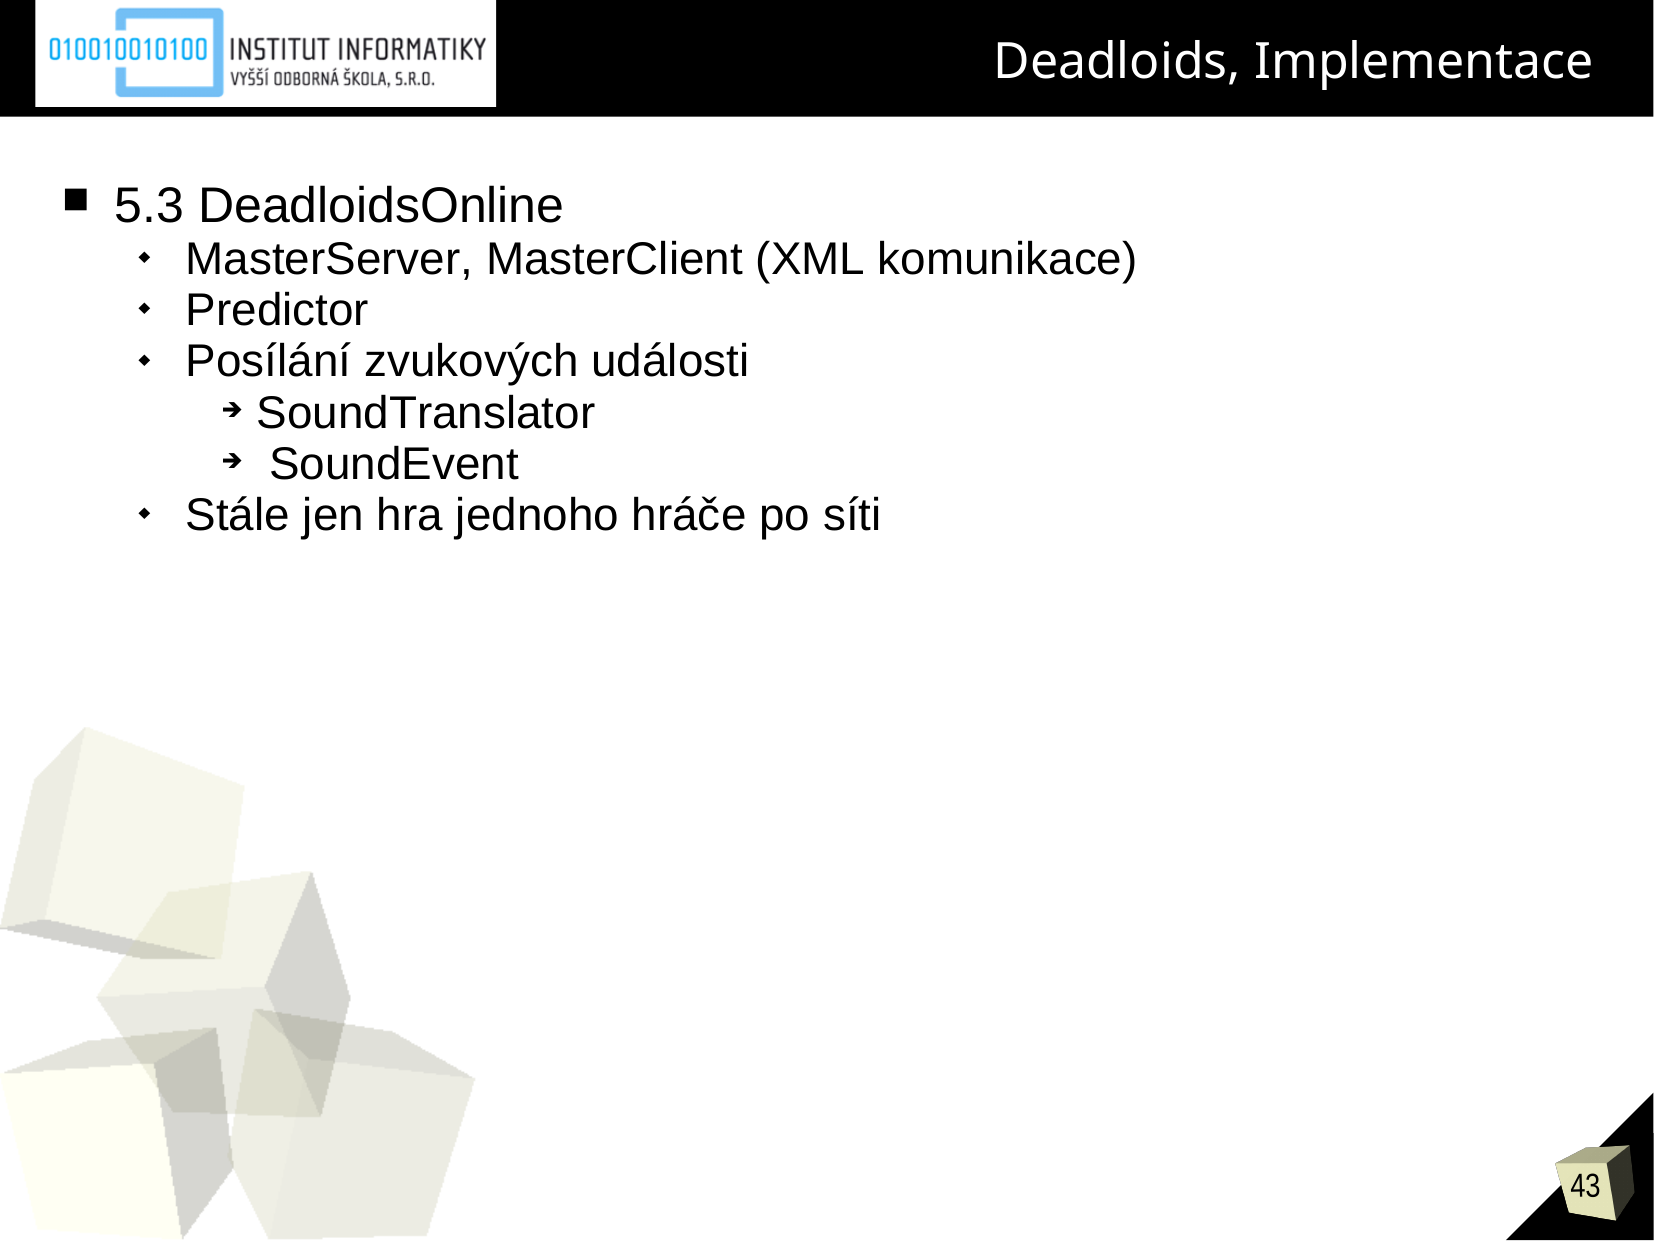

# Deadloids, Implementace
5.3 DeadloidsOnline
MasterServer, MasterClient (XML komunikace)
Predictor
Posílání zvukových události
SoundTranslator
 SoundEvent
Stále jen hra jednoho hráče po síti